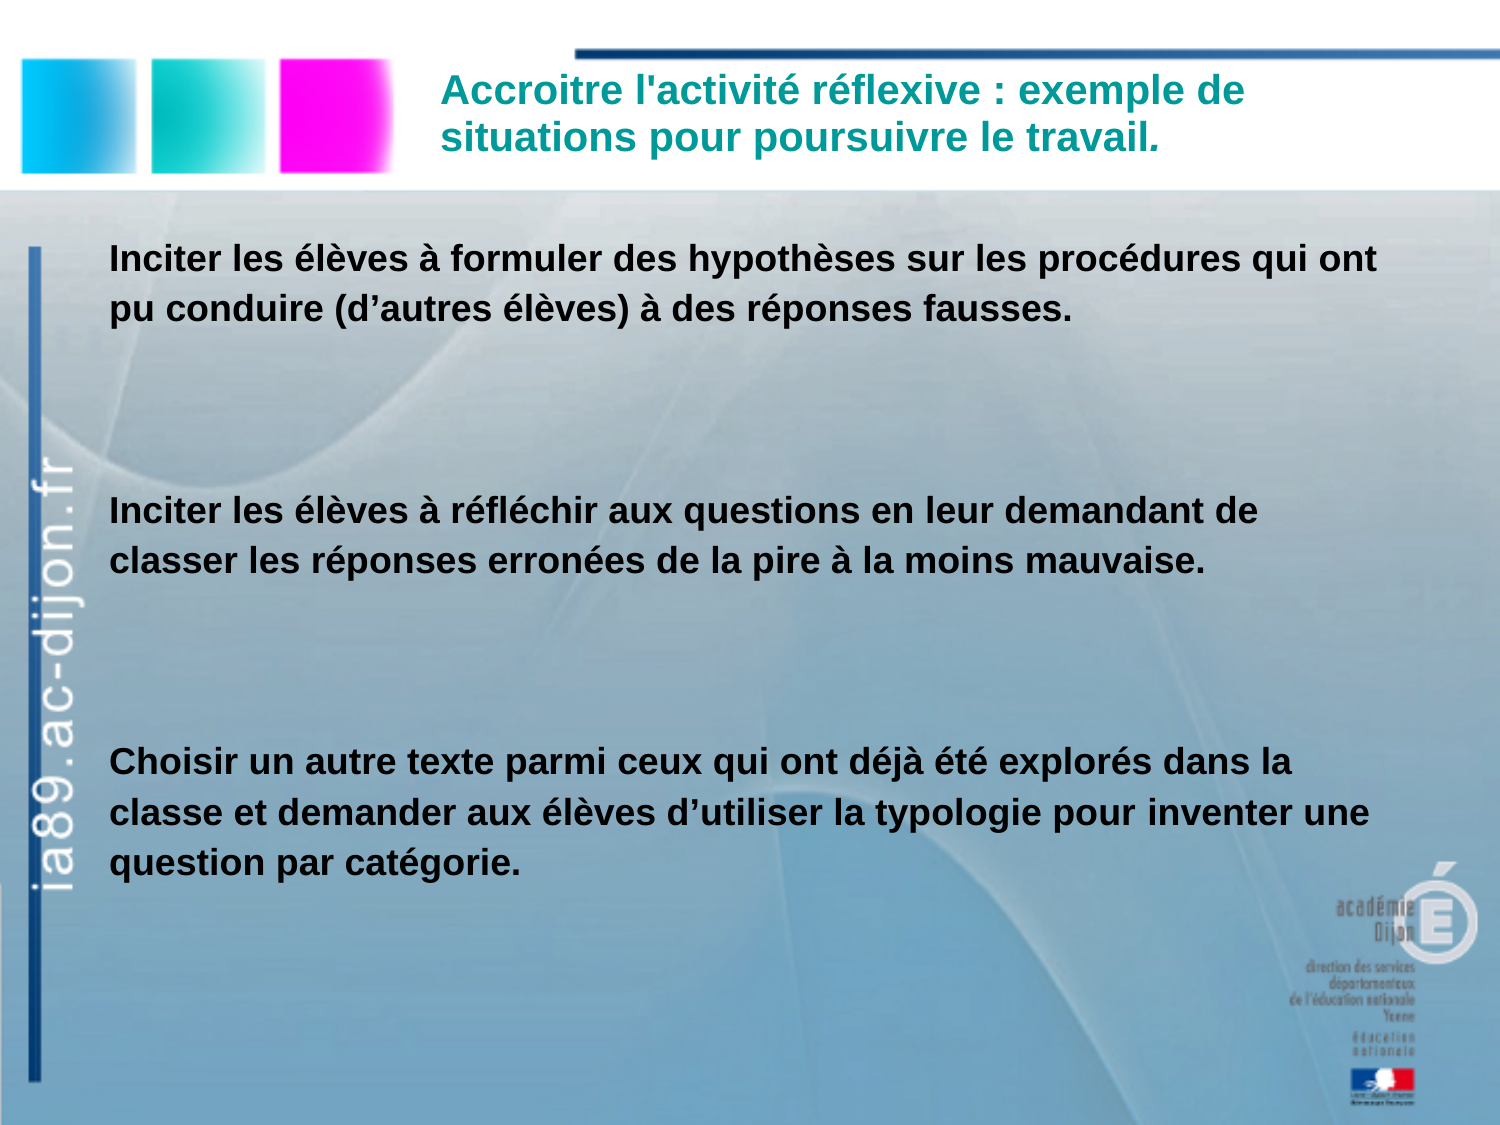

# Accroitre l'activité réflexive : exemple de situations pour poursuivre le travail.
Inciter les élèves à formuler des hypothèses sur les procédures qui ont
pu conduire (d’autres élèves) à des réponses fausses.
Inciter les élèves à réfléchir aux questions en leur demandant de
classer les réponses erronées de la pire à la moins mauvaise.
Choisir un autre texte parmi ceux qui ont déjà été explorés dans la
classe et demander aux élèves d’utiliser la typologie pour inventer une
question par catégorie.